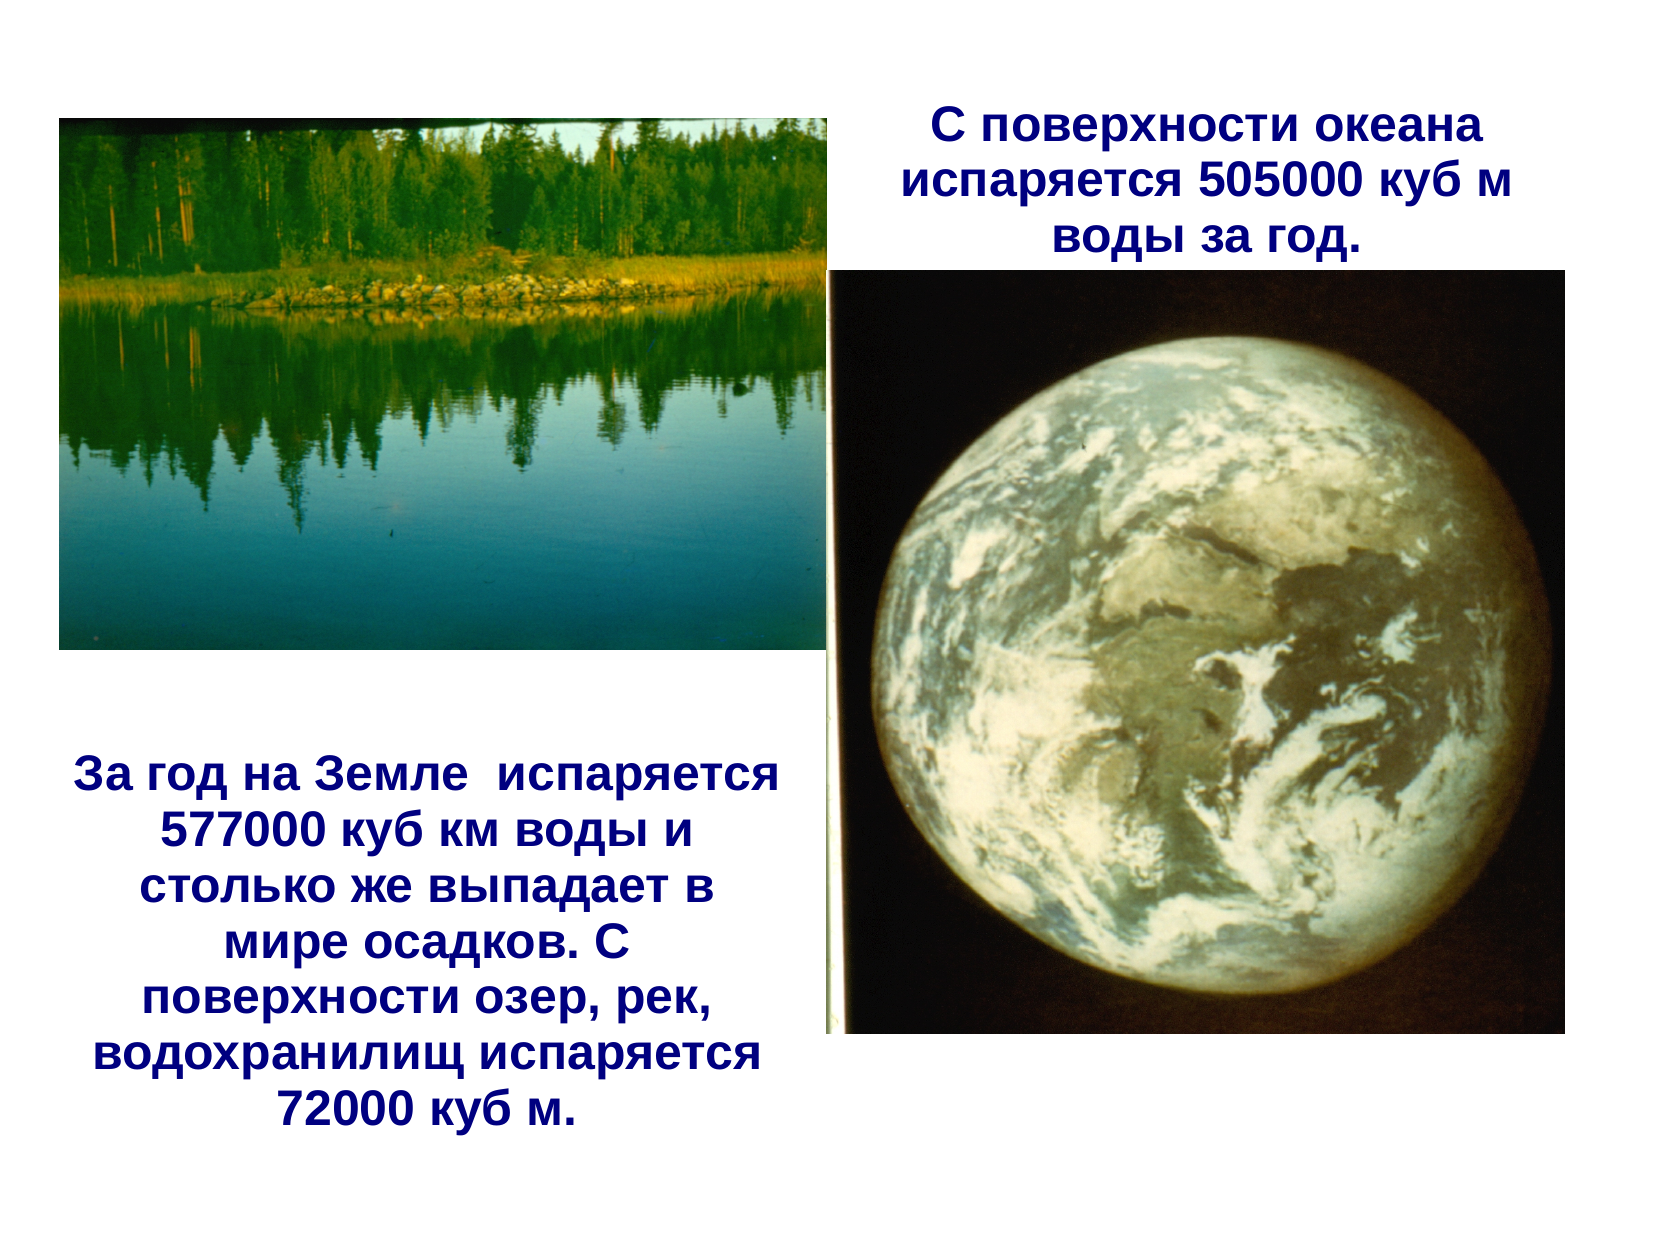

С поверхности океана испаряется 505000 куб м воды за год.
Английский физик
и химик, член
Лондонского
королевского общества.
Работы Бойля в области
газов помогли ему
сформулировать закон
взаимосвязи между
объемом
газа и его давлением.
За год на Земле испаряется 577000 куб км воды и столько же выпадает в мире осадков. С поверхности озер, рек, водохранилищ испаряется 72000 куб м.